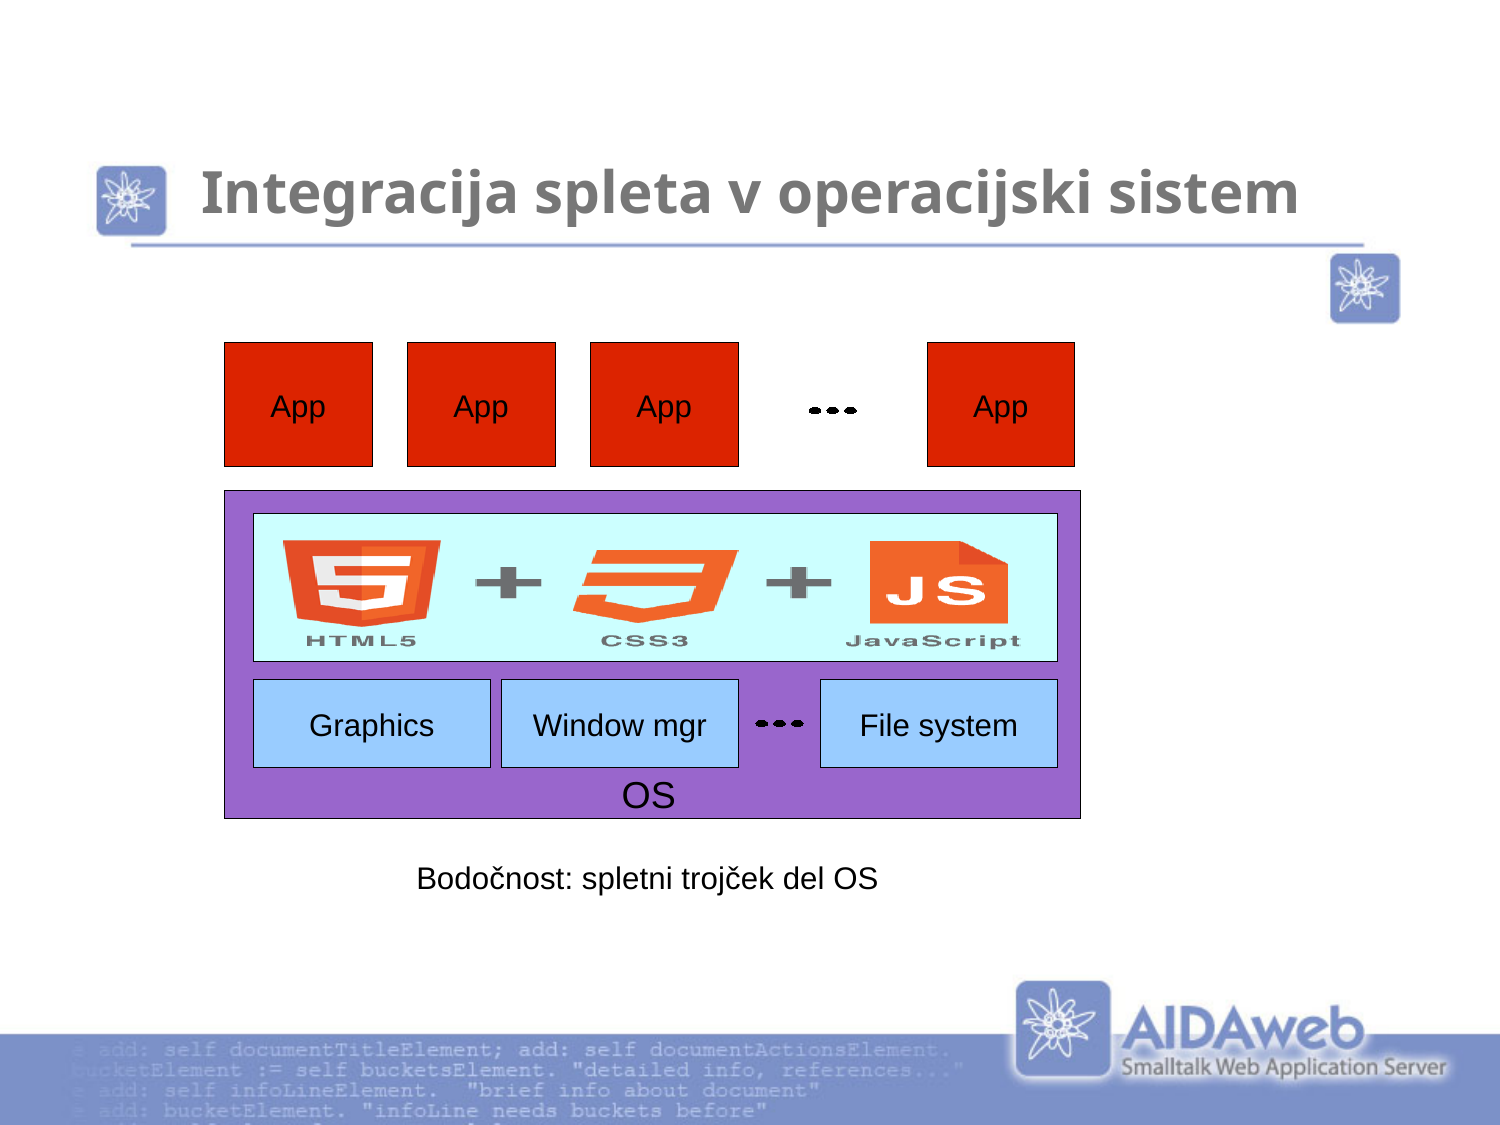

# Integracija spleta v operacijski sistem
App
App
App
App
Graphics
Window mgr
File system
OS
Bodočnost: spletni trojček del OS